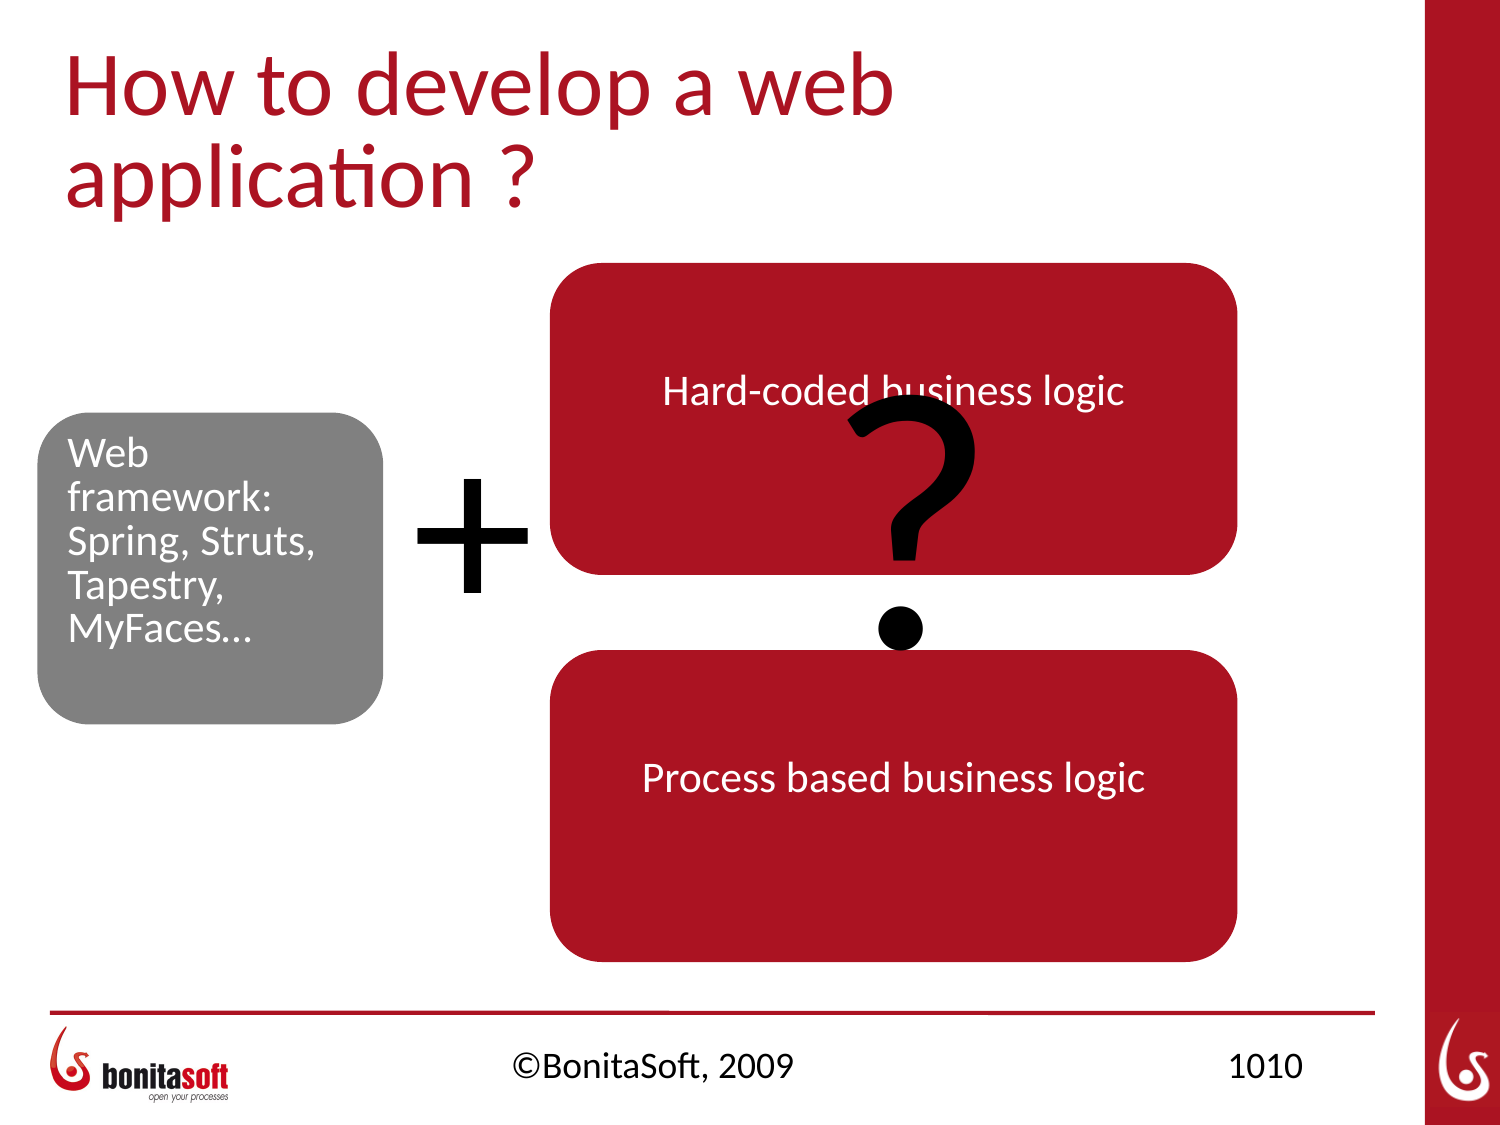

# How to develop a web application ?
Hard-coded business logic
?
Web framework: Spring, Struts, Tapestry, MyFaces…
+
Process based business logic
<footer>©BonitaSoft, 2009